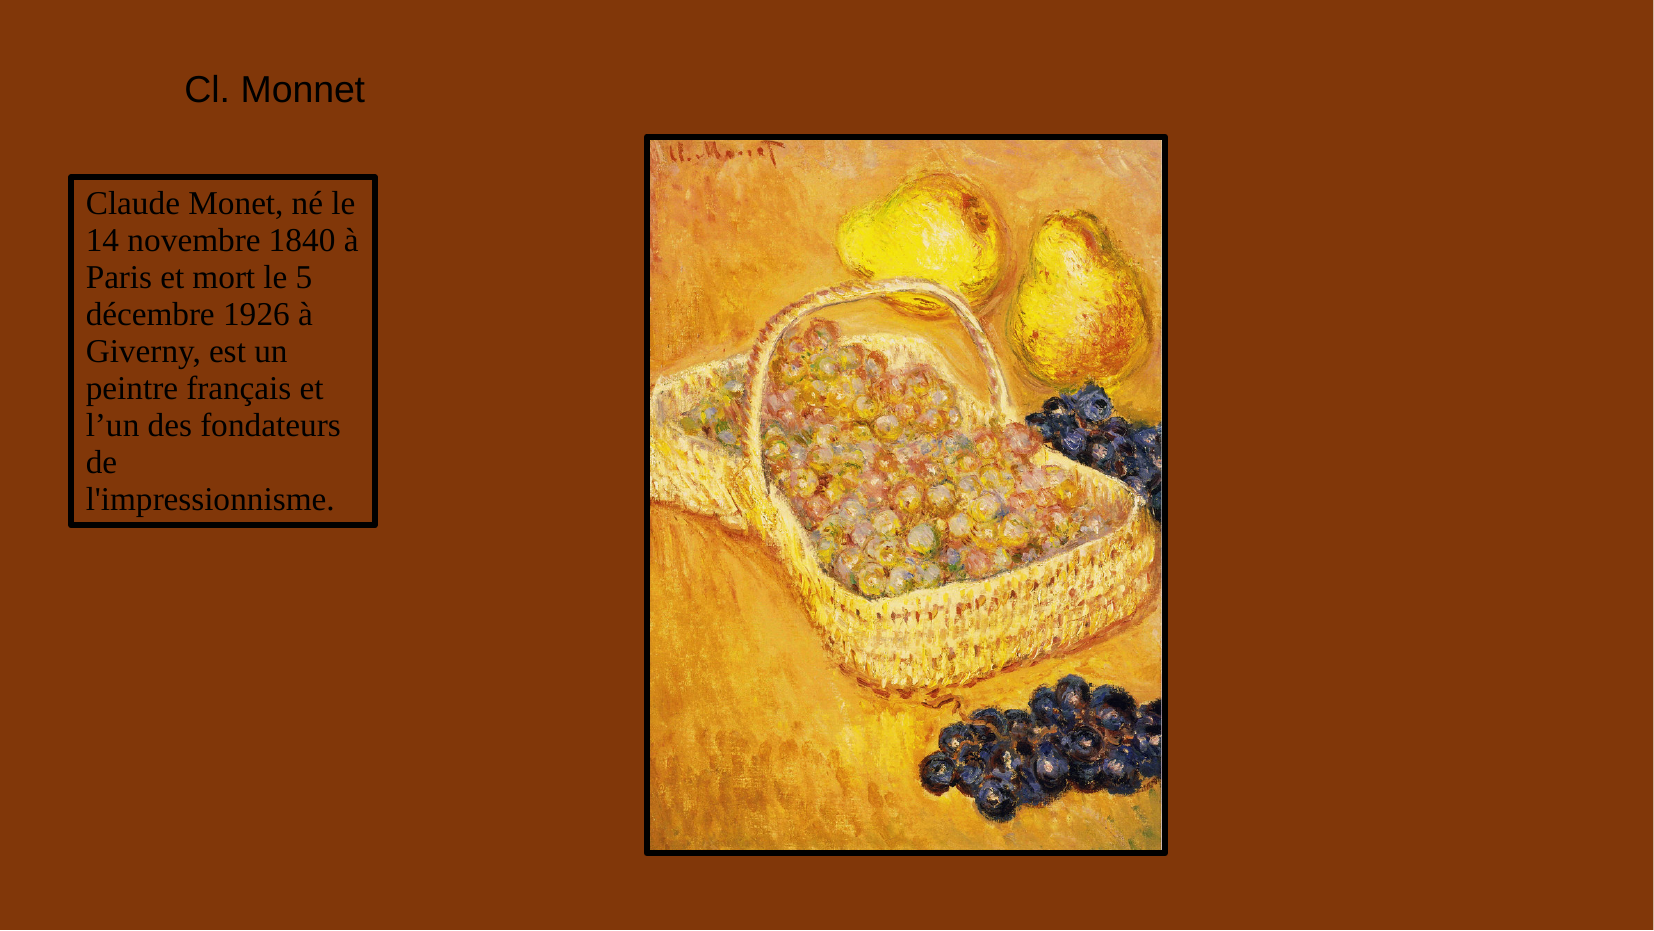

# Cl. Monnet
Claude Monet, né le 14 novembre 1840 à Paris et mort le 5 décembre 1926 à Giverny, est un peintre français et l’un des fondateurs de l'impressionnisme.